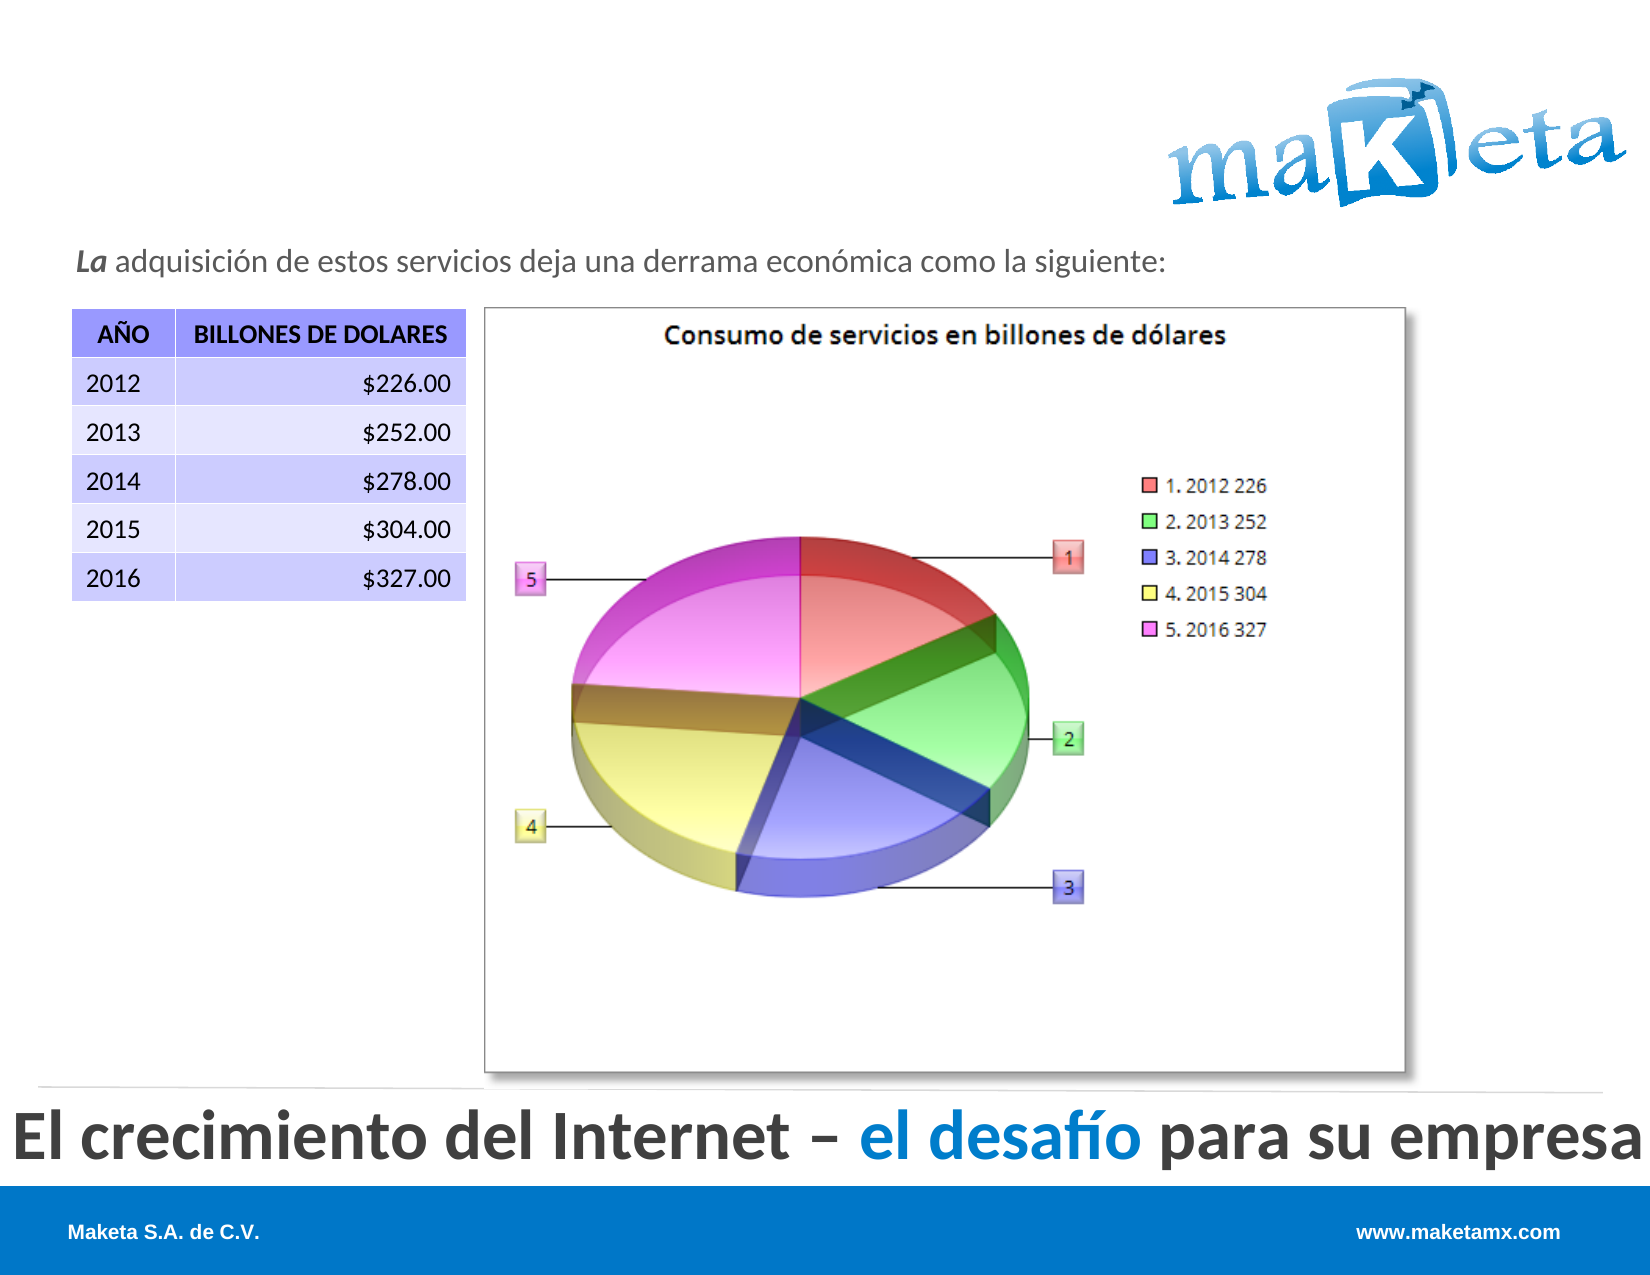

La adquisición de estos servicios deja una derrama económica como la siguiente:
| AÑO | BILLONES DE DOLARES |
| --- | --- |
| 2012 | $226.00 |
| 2013 | $252.00 |
| 2014 | $278.00 |
| 2015 | $304.00 |
| 2016 | $327.00 |
El crecimiento del Internet – el desafío para su empresa
www.maketamx.com
Maketa S.A. de C.V.